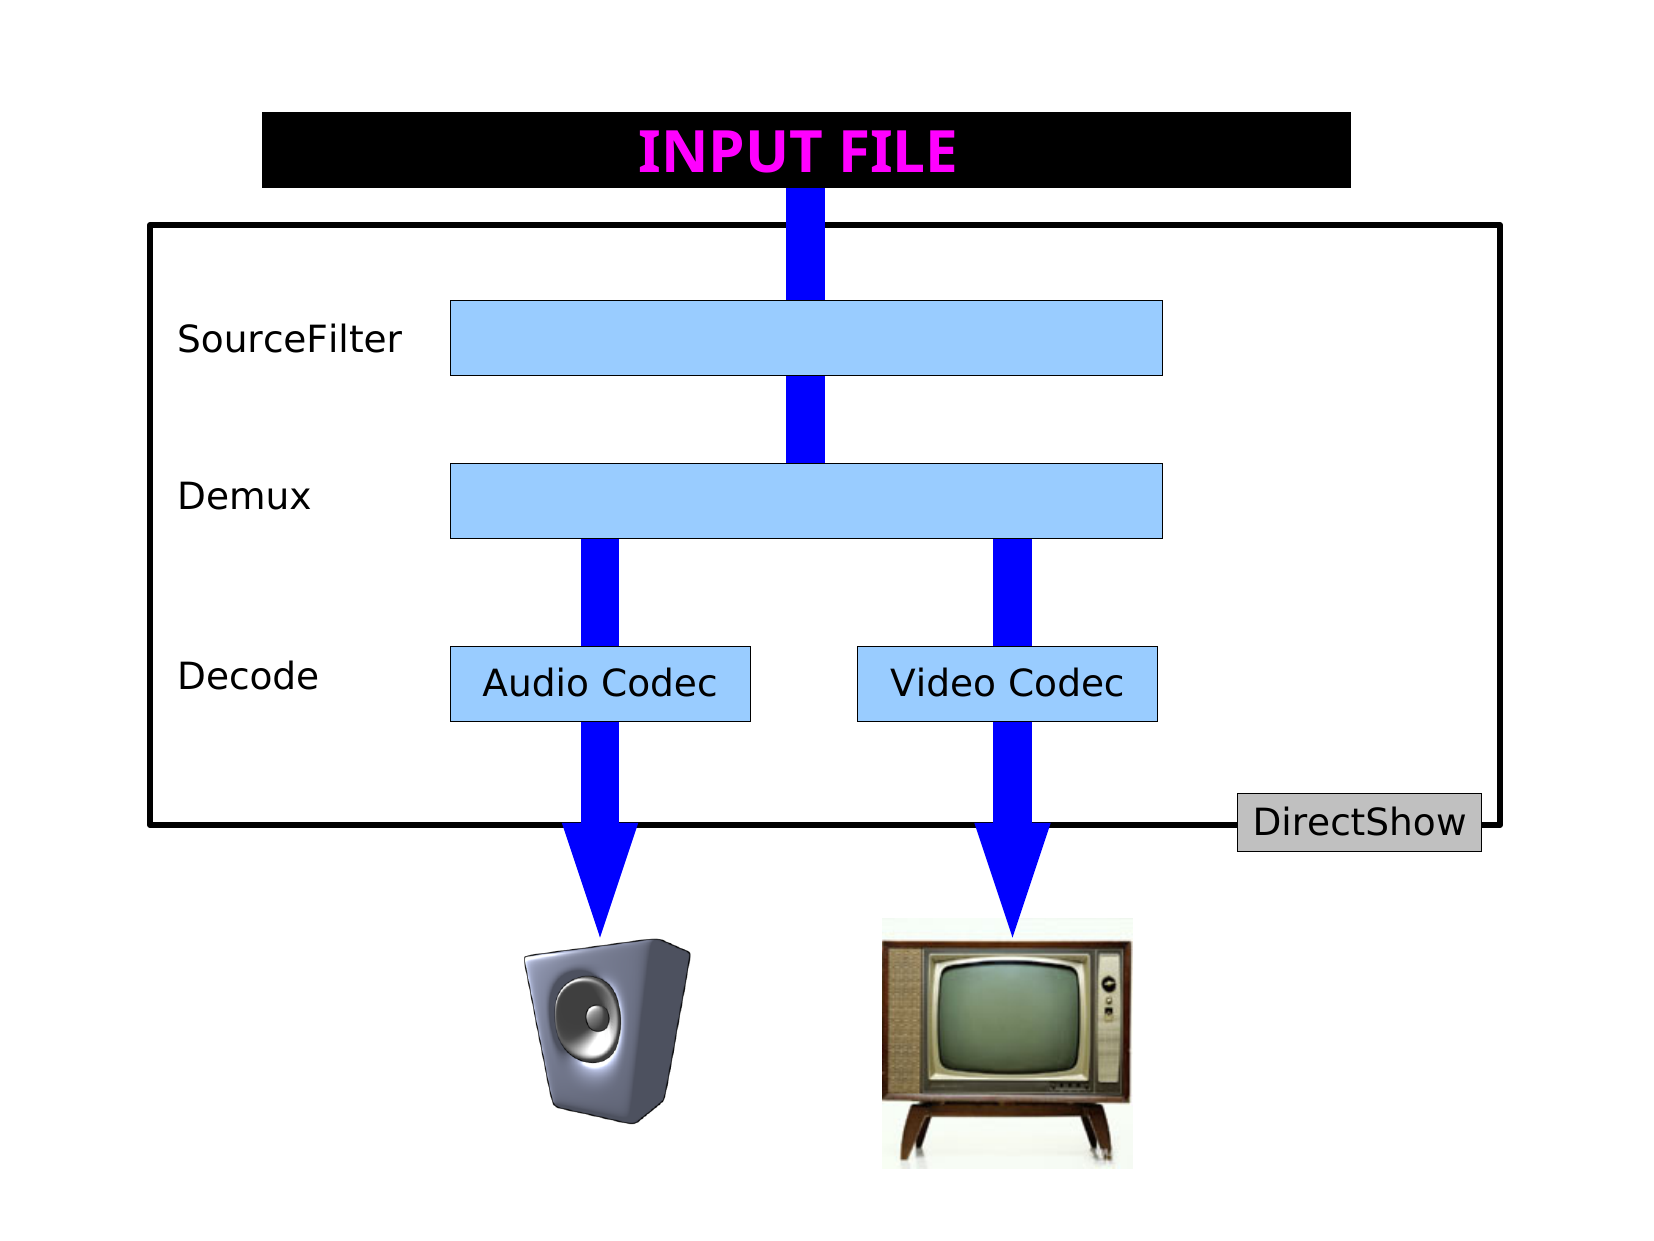

INPUT FILE
SourceFilter
Demux
Audio Codec
Video Codec
Decode
DirectShow